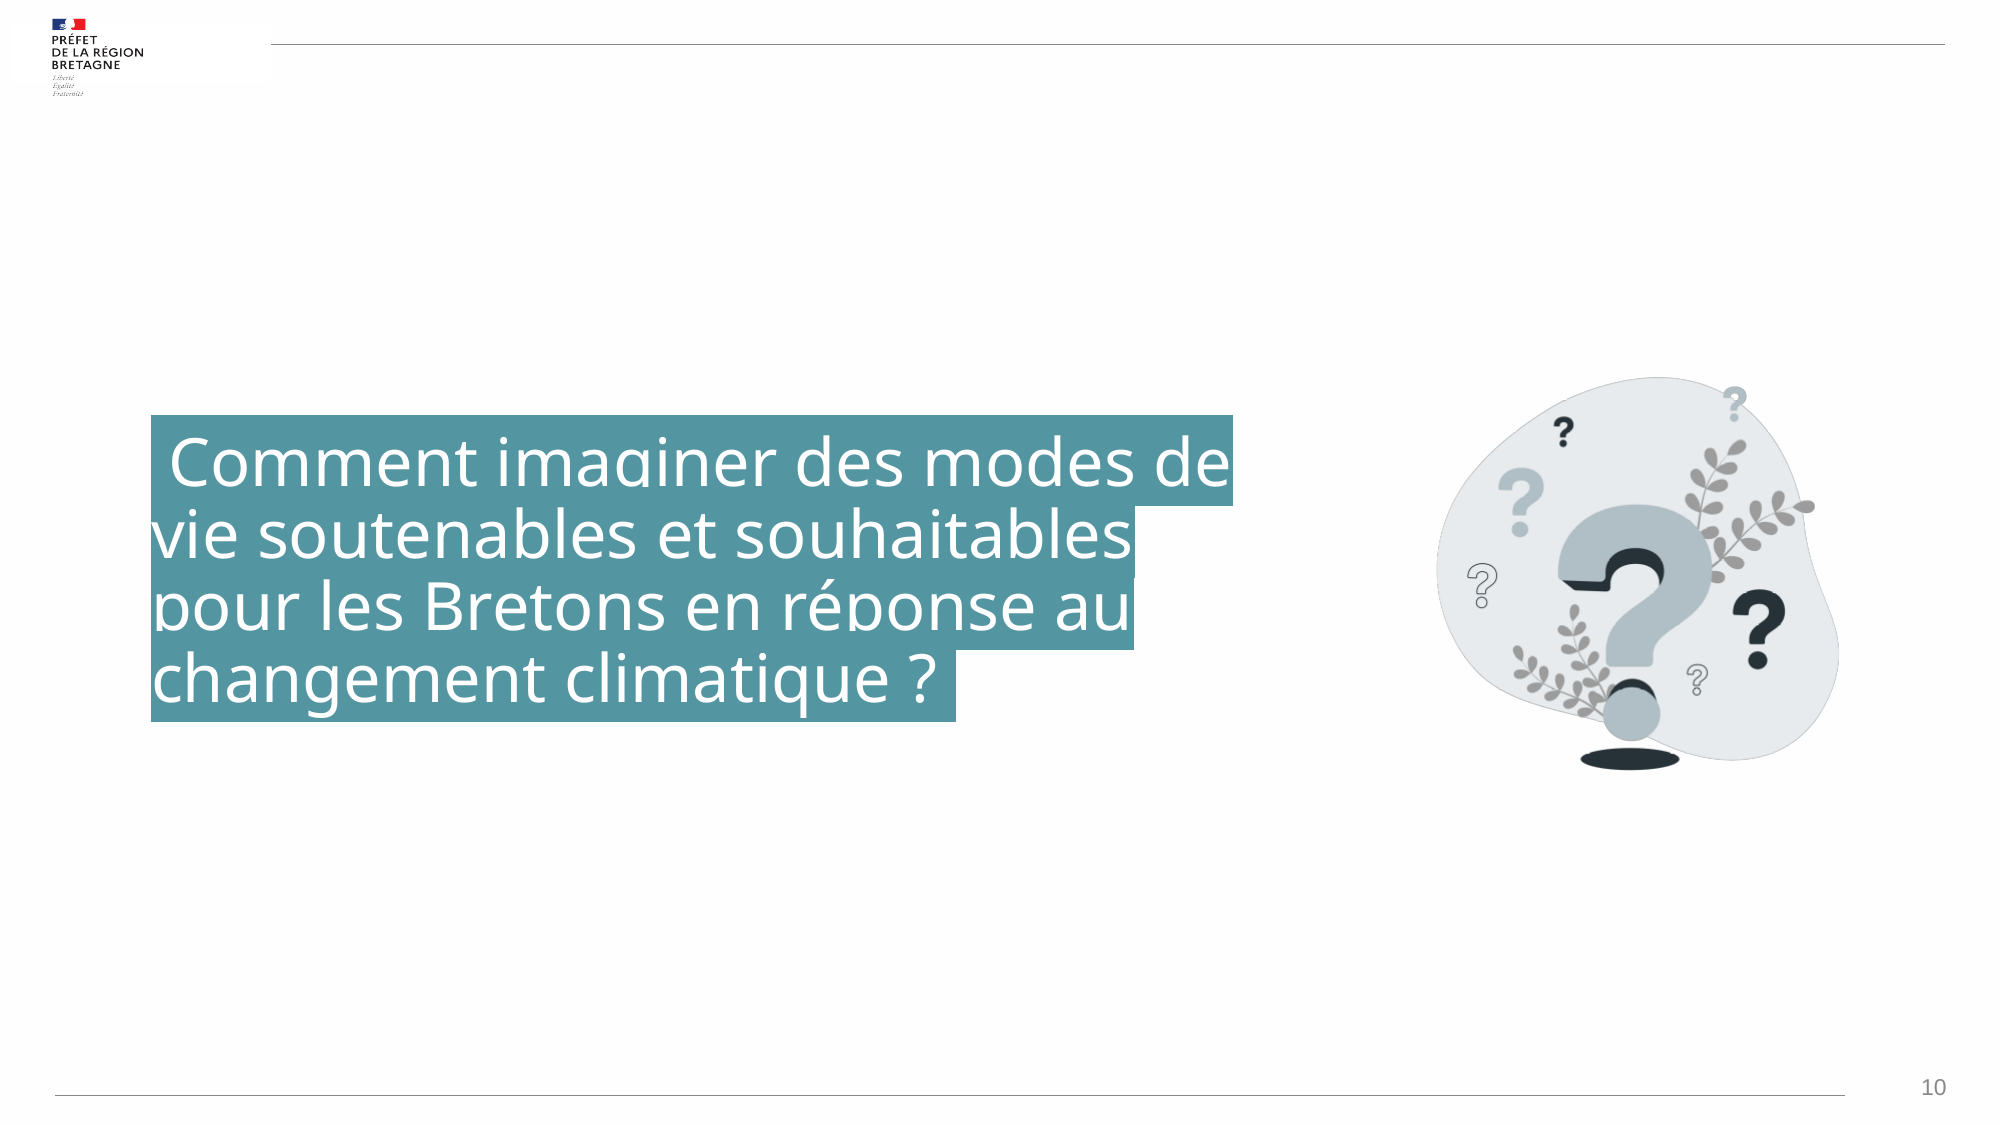

Comment imaginer des modes de vie soutenables et souhaitables pour les Bretons en réponse au changement climatique ?.